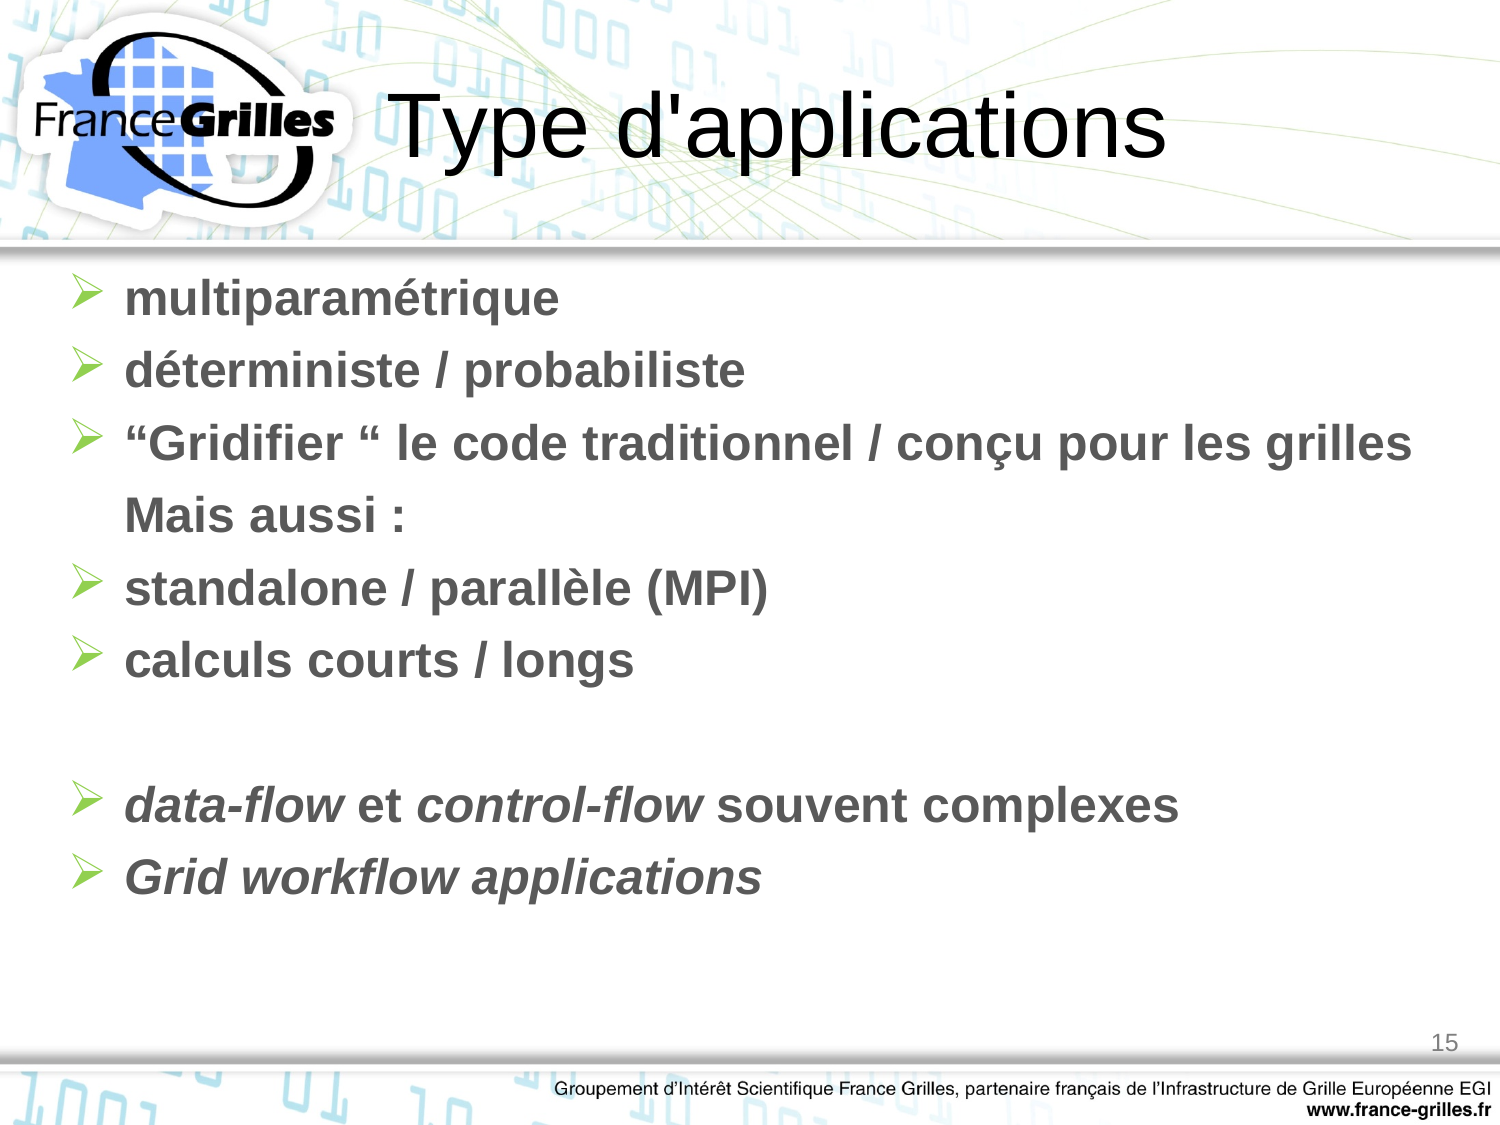

# Type d'applications
multiparamétrique
déterministe / probabiliste
“Gridifier “ le code traditionnel / conçu pour les grilles
Mais aussi :
standalone / parallèle (MPI)
calculs courts / longs
data-flow et control-flow souvent complexes
Grid workflow applications
15
Introduction aux grilles